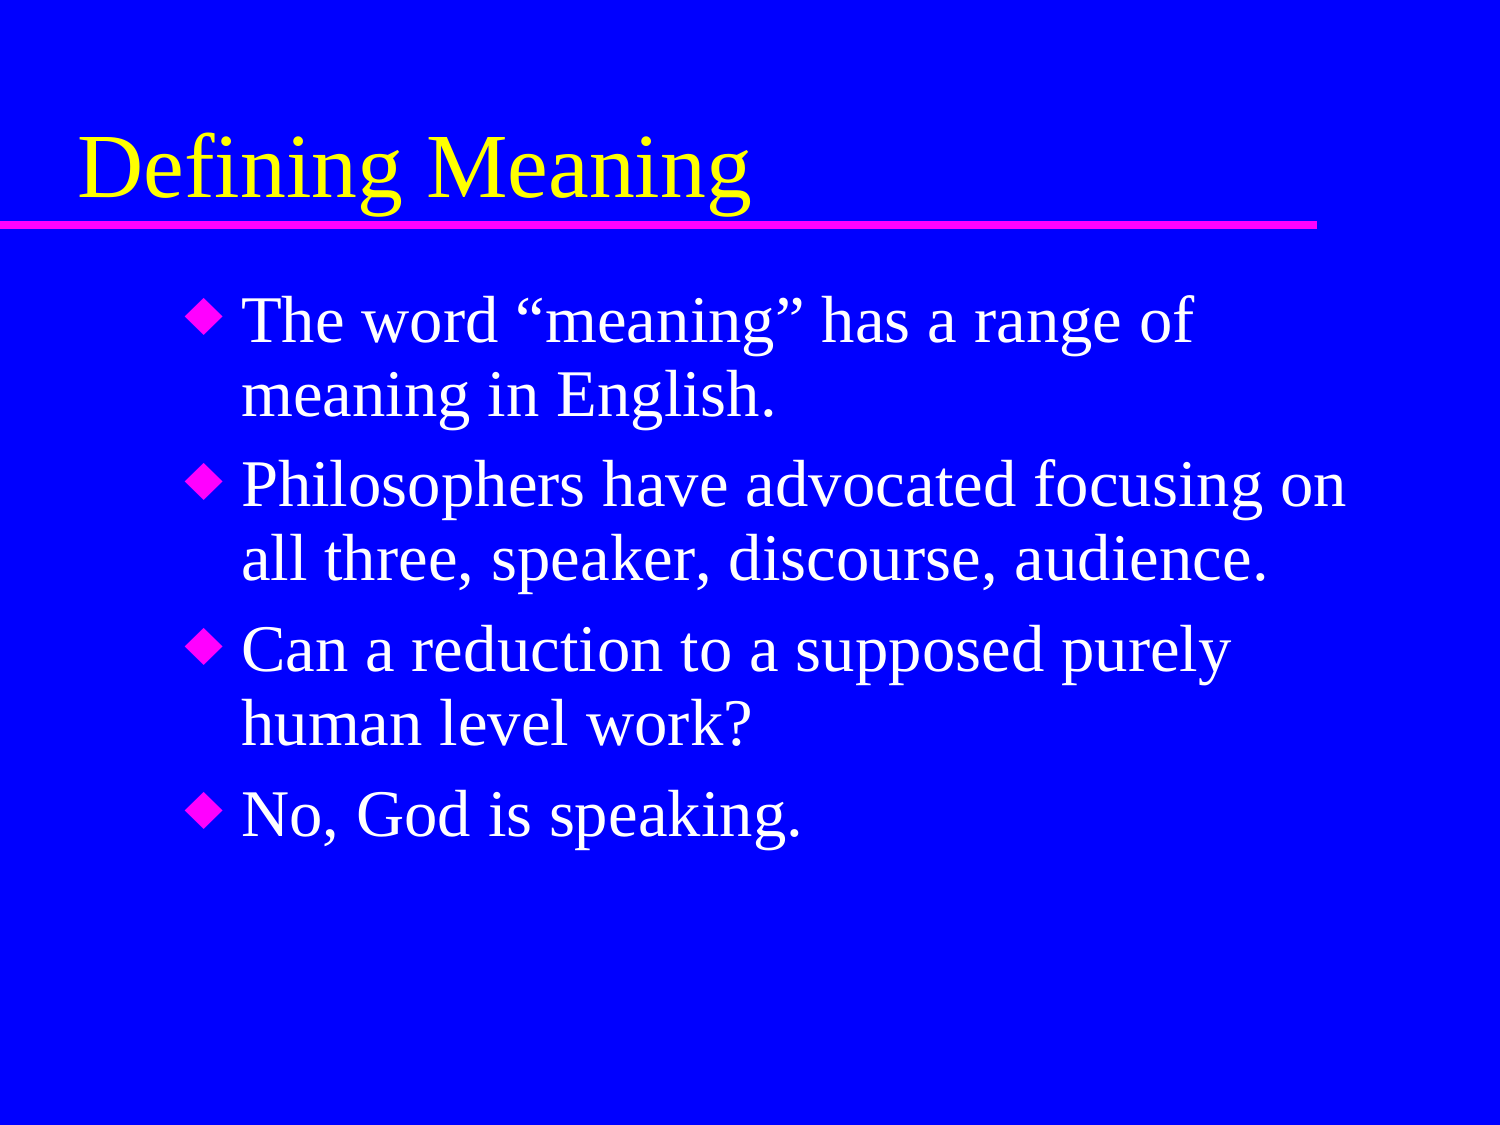

# Defining Meaning
The word “meaning” has a range of meaning in English.
Philosophers have advocated focusing on all three, speaker, discourse, audience.
Can a reduction to a supposed purely human level work?
No, God is speaking.